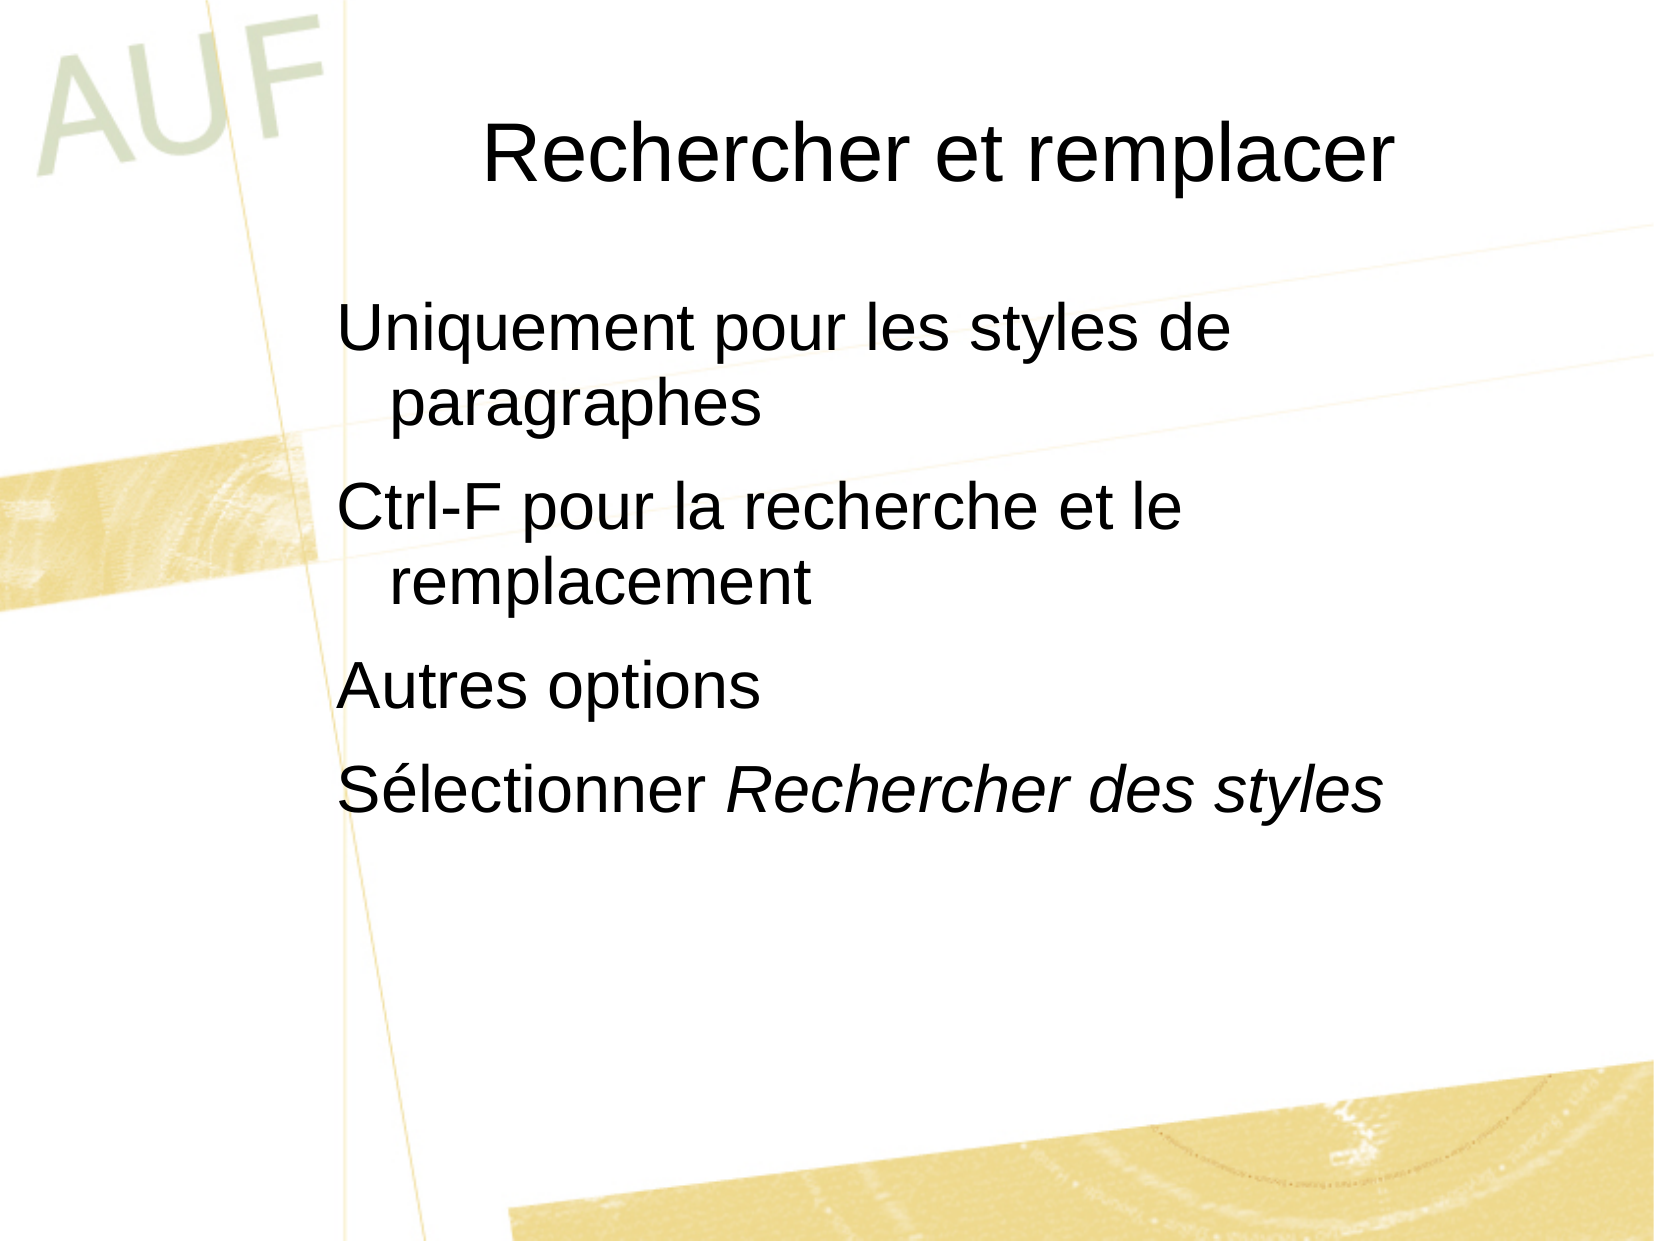

# Rechercher et remplacer
Uniquement pour les styles de paragraphes
Ctrl-F pour la recherche et le remplacement
Autres options
Sélectionner Rechercher des styles